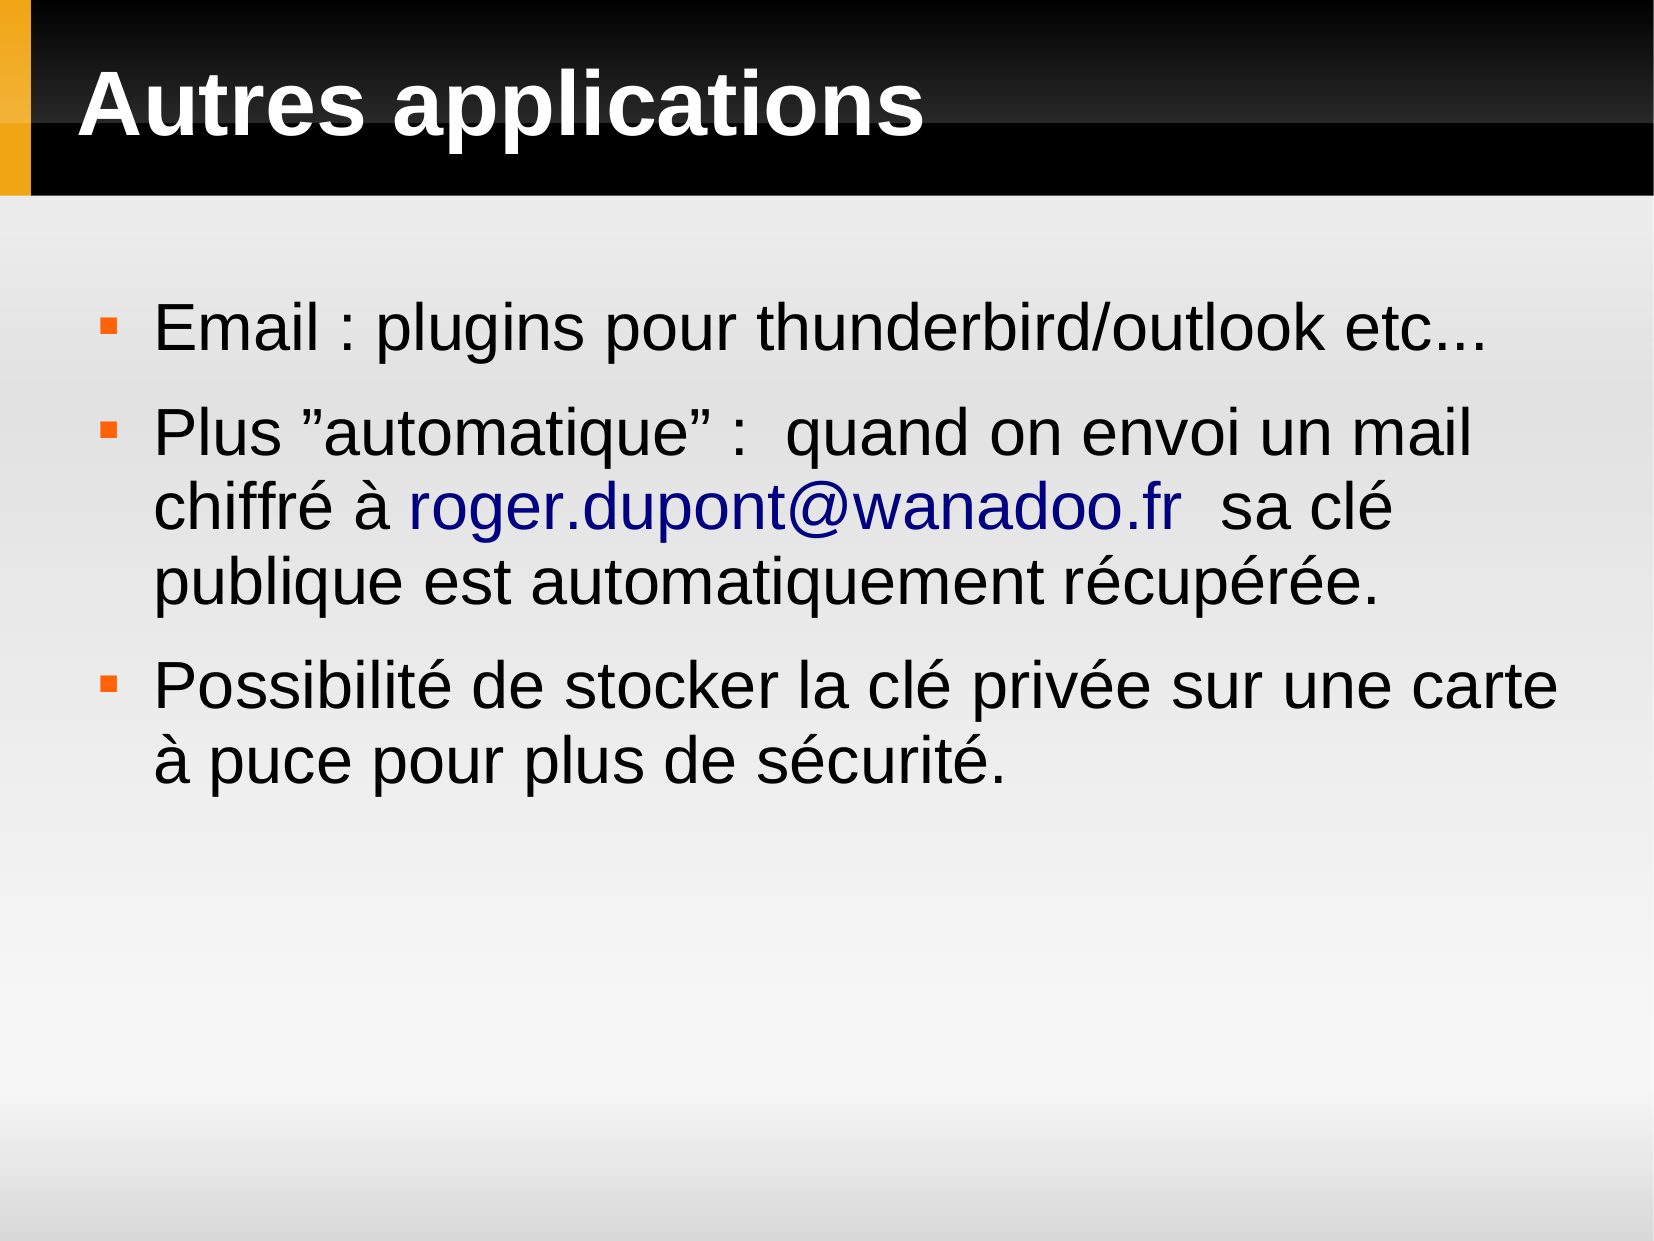

# Autres applications
Email : plugins pour thunderbird/outlook etc...
Plus ”automatique” : quand on envoi un mail chiffré à roger.dupont@wanadoo.fr sa clé publique est automatiquement récupérée.
Possibilité de stocker la clé privée sur une carte à puce pour plus de sécurité.